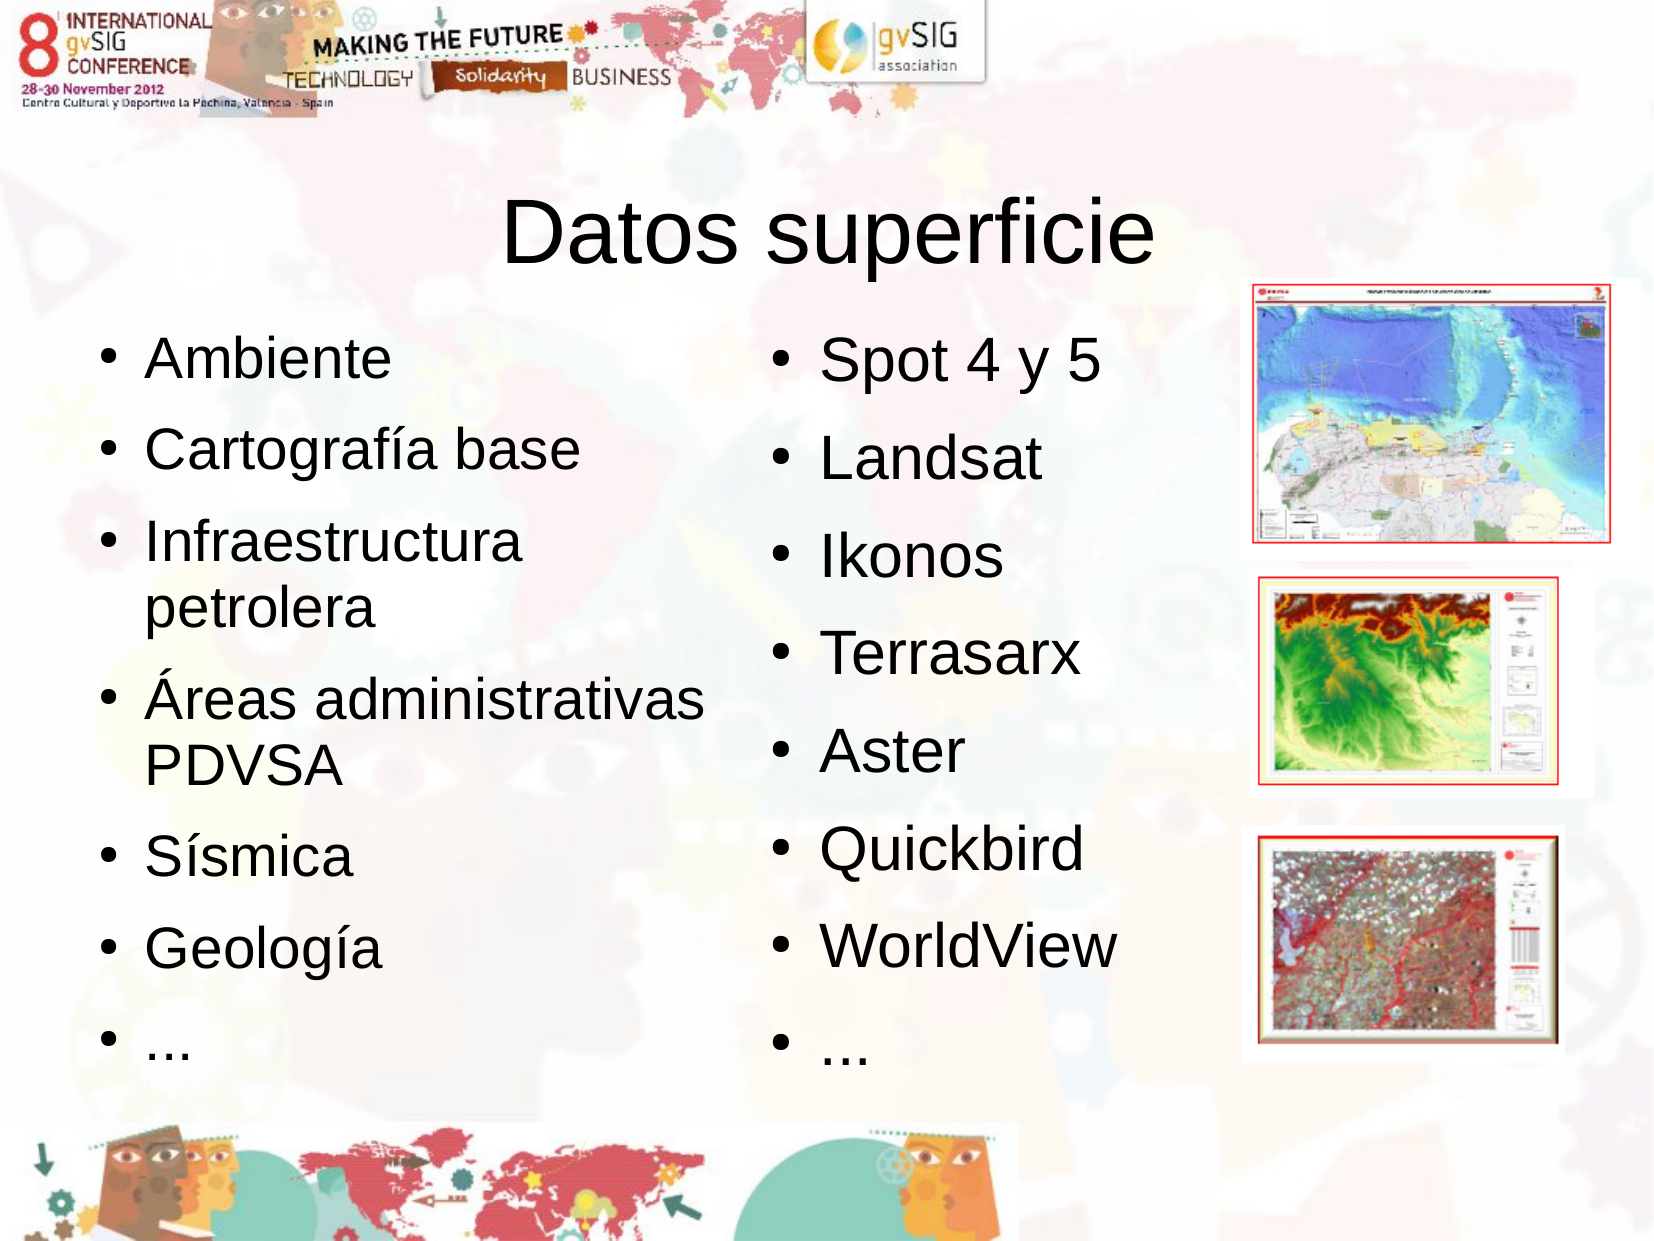

# Datos superficie
Ambiente
Cartografía base
Infraestructura petrolera
Áreas administrativas PDVSA
Sísmica
Geología
...
Spot 4 y 5
Landsat
Ikonos
Terrasarx
Aster
Quickbird
WorldView
...